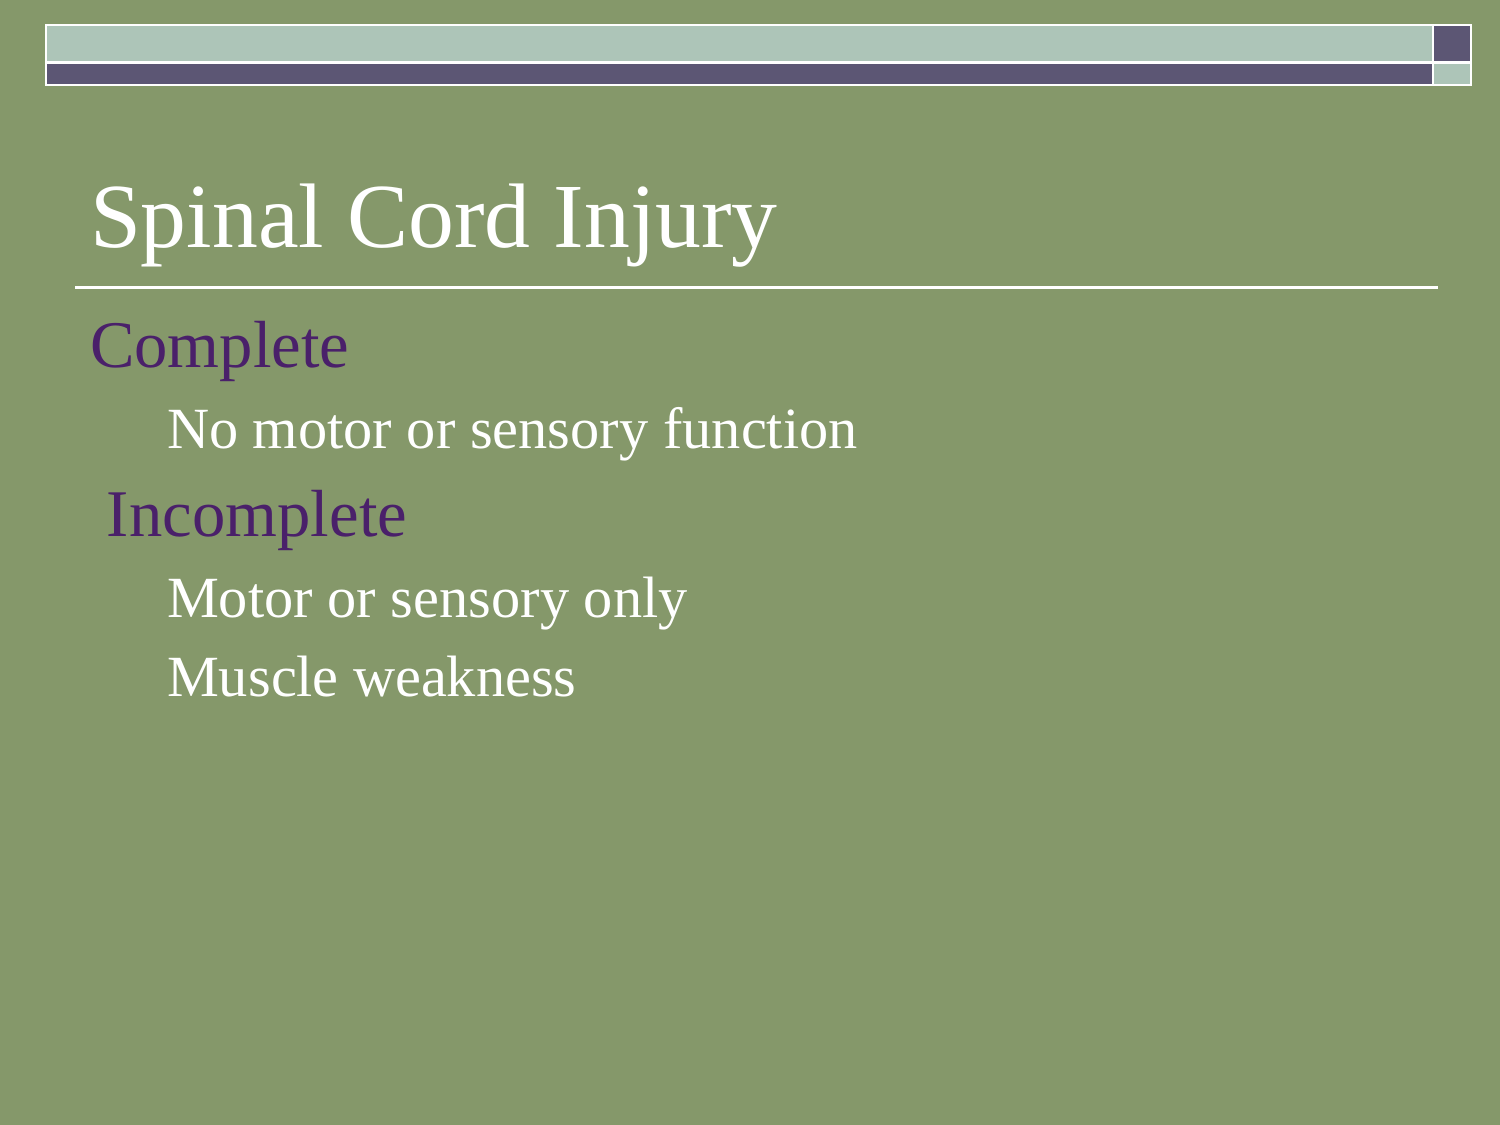

# Spinal Cord Injury
Complete
No motor or sensory function
 Incomplete
Motor or sensory only
Muscle weakness